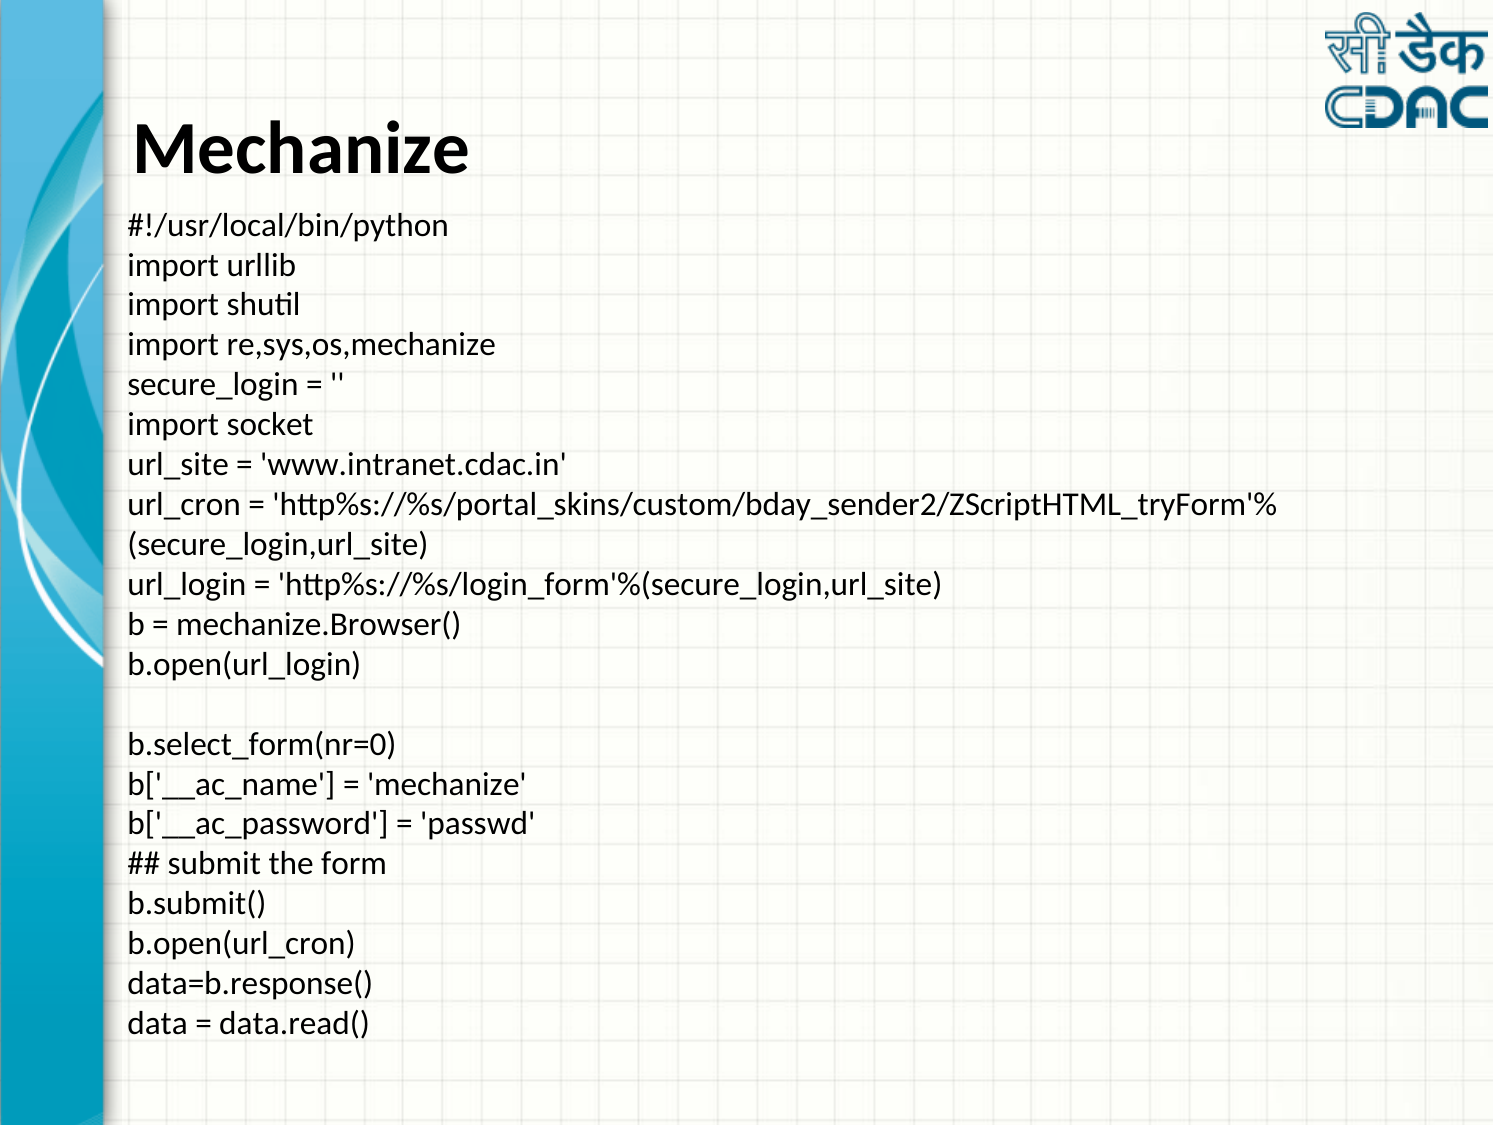

Mechanize
#!/usr/local/bin/python
import urllib
import shutil
import re,sys,os,mechanize
secure_login = ''
import socket
url_site = 'www.intranet.cdac.in'
url_cron = 'http%s://%s/portal_skins/custom/bday_sender2/ZScriptHTML_tryForm'%(secure_login,url_site)
url_login = 'http%s://%s/login_form'%(secure_login,url_site)
b = mechanize.Browser()
b.open(url_login)
b.select_form(nr=0)
b['__ac_name'] = 'mechanize'
b['__ac_password'] = 'passwd'
## submit the form
b.submit()
b.open(url_cron)
data=b.response()
data = data.read()‏